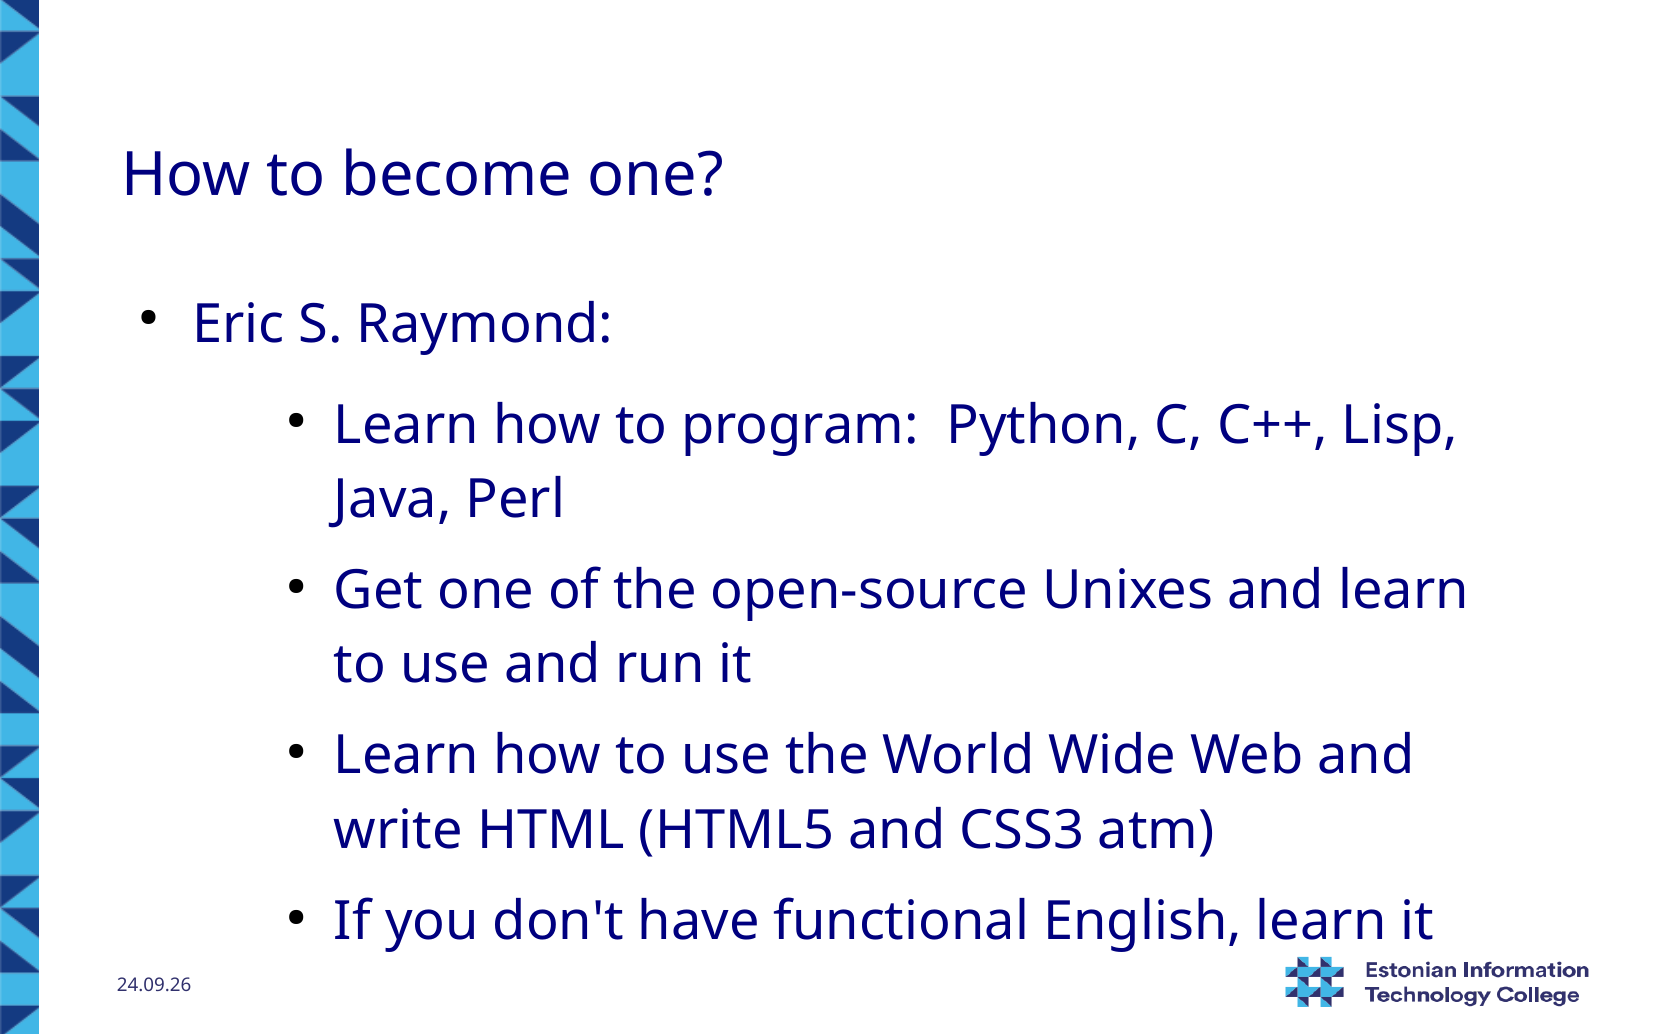

# How to become one?
Eric S. Raymond:
Learn how to program: Python, C, C++, Lisp, Java, Perl
Get one of the open-source Unixes and learn to use and run it
Learn how to use the World Wide Web and write HTML (HTML5 and CSS3 atm)
If you don't have functional English, learn it